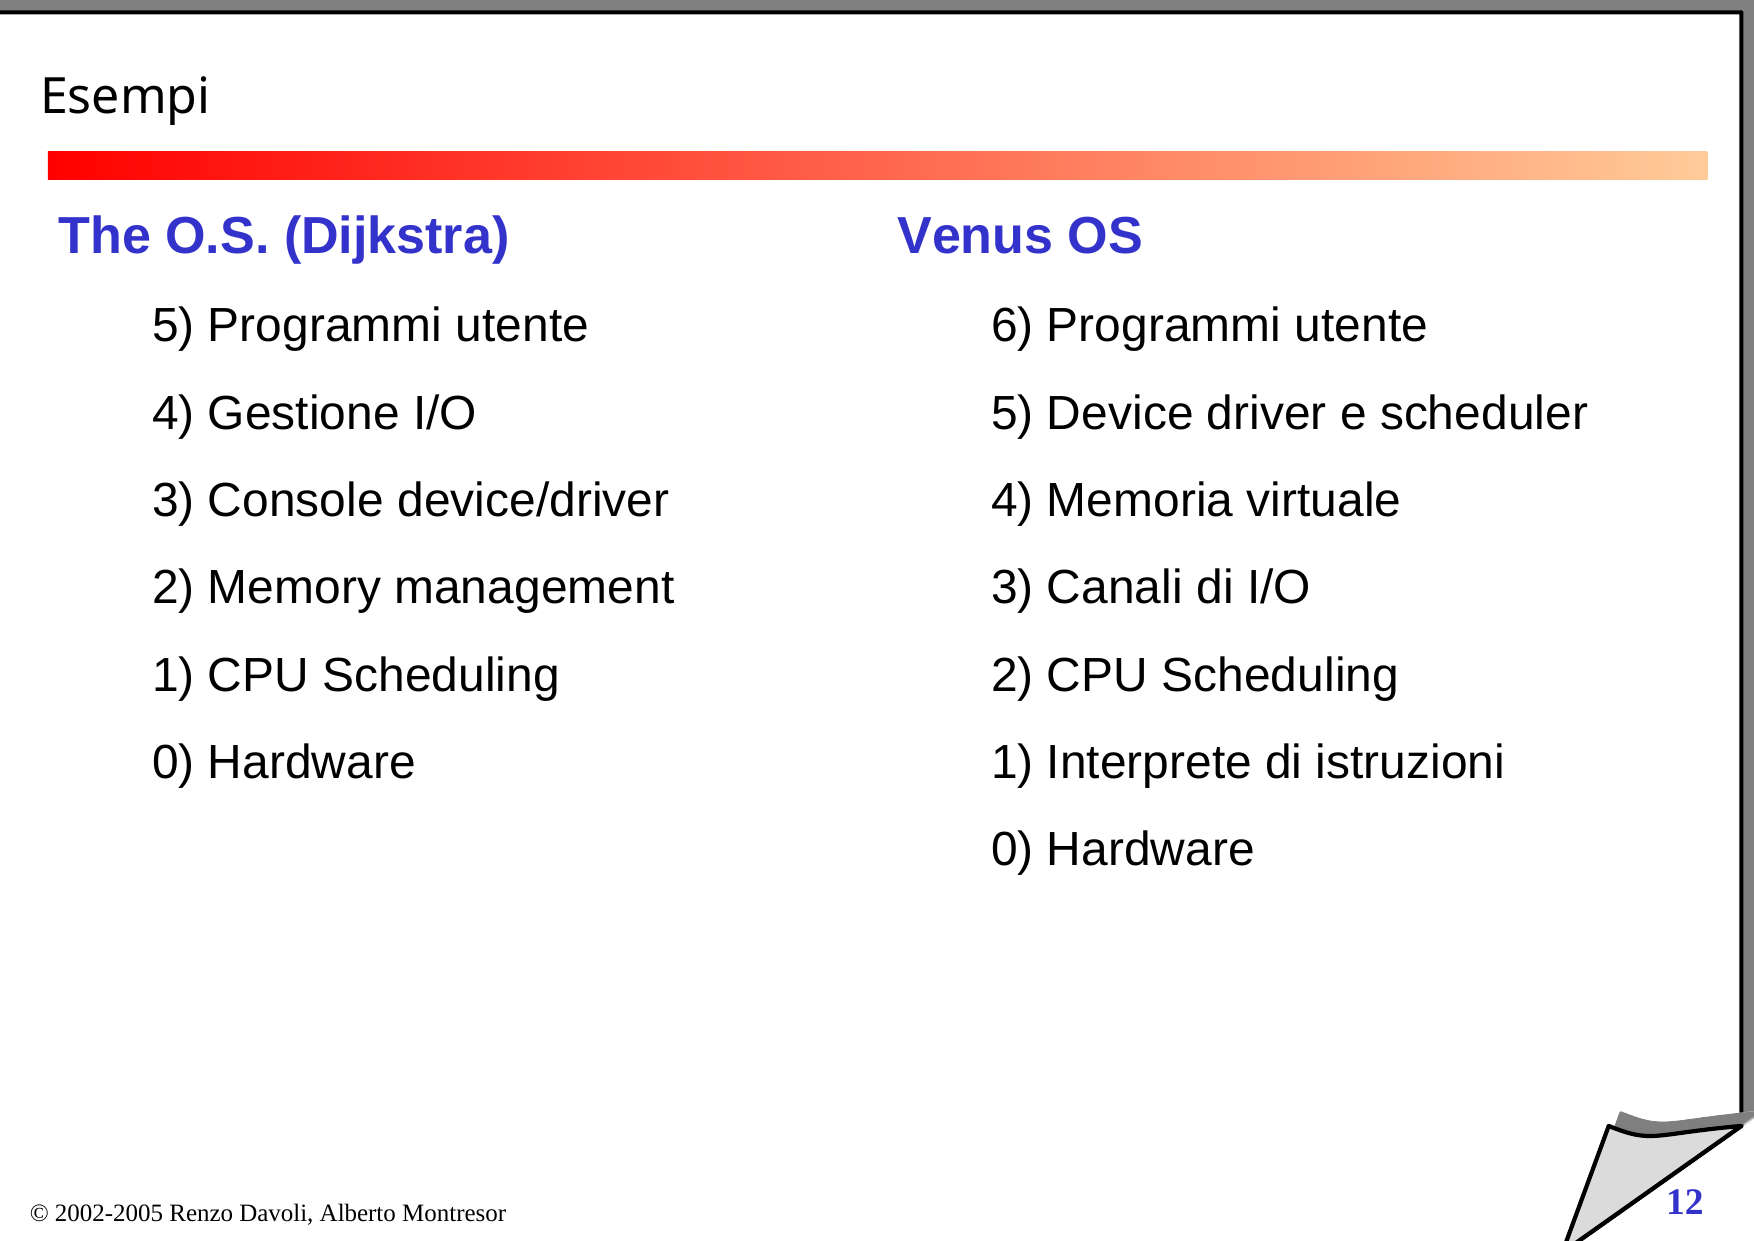

# Esempi
The O.S. (Dijkstra)
5) Programmi utente
4) Gestione I/O
3) Console device/driver
2) Memory management
1) CPU Scheduling
0) Hardware
Venus OS
6) Programmi utente
5) Device driver e scheduler
4) Memoria virtuale
3) Canali di I/O
2) CPU Scheduling
1) Interprete di istruzioni
0) Hardware